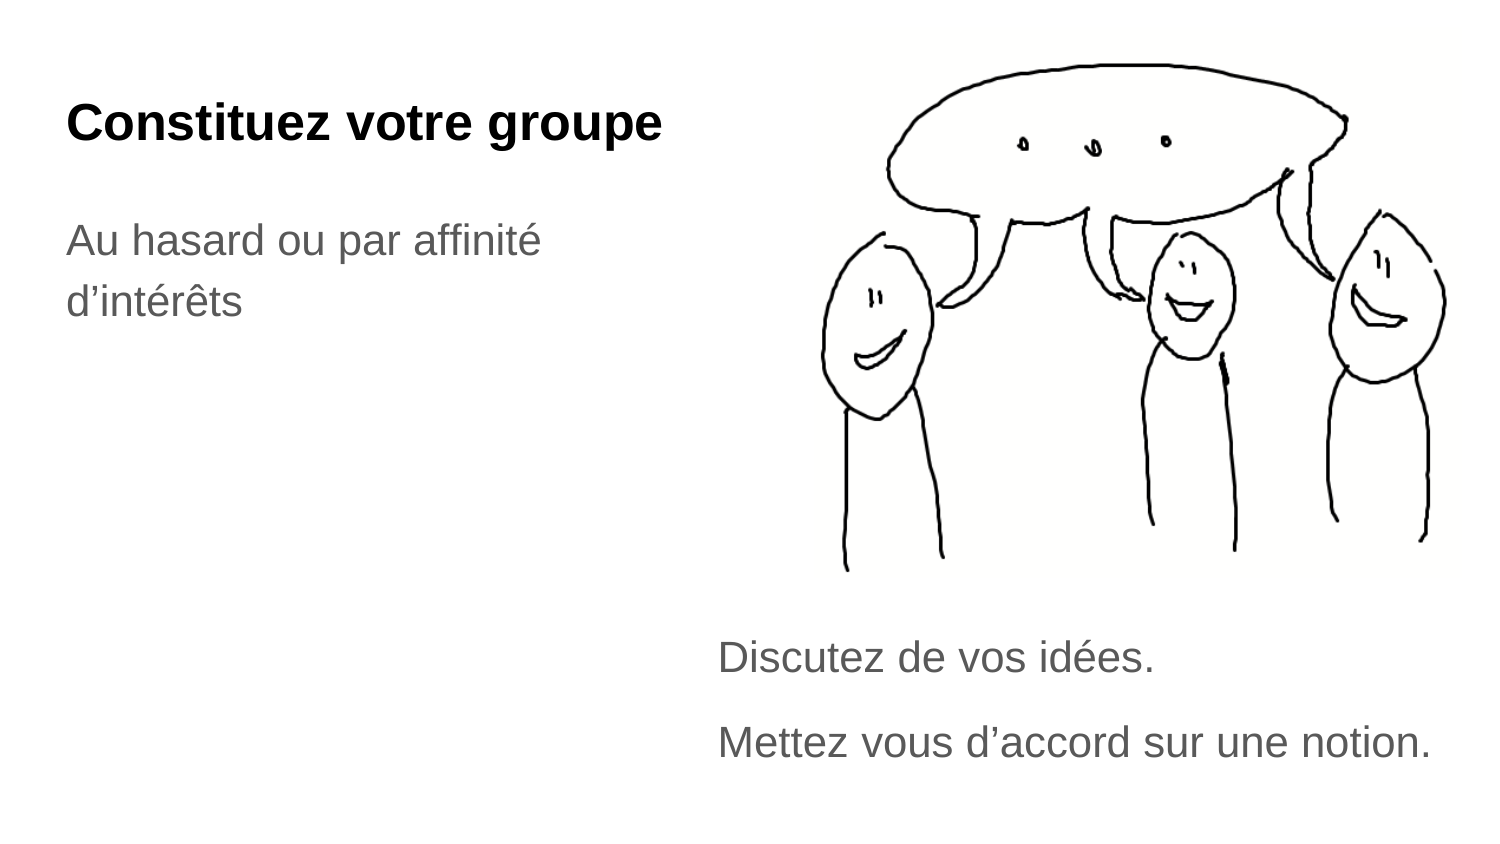

# Constituez votre groupe
Au hasard ou par affinité d’intérêts
Discutez de vos idées.
Mettez vous d’accord sur une notion.